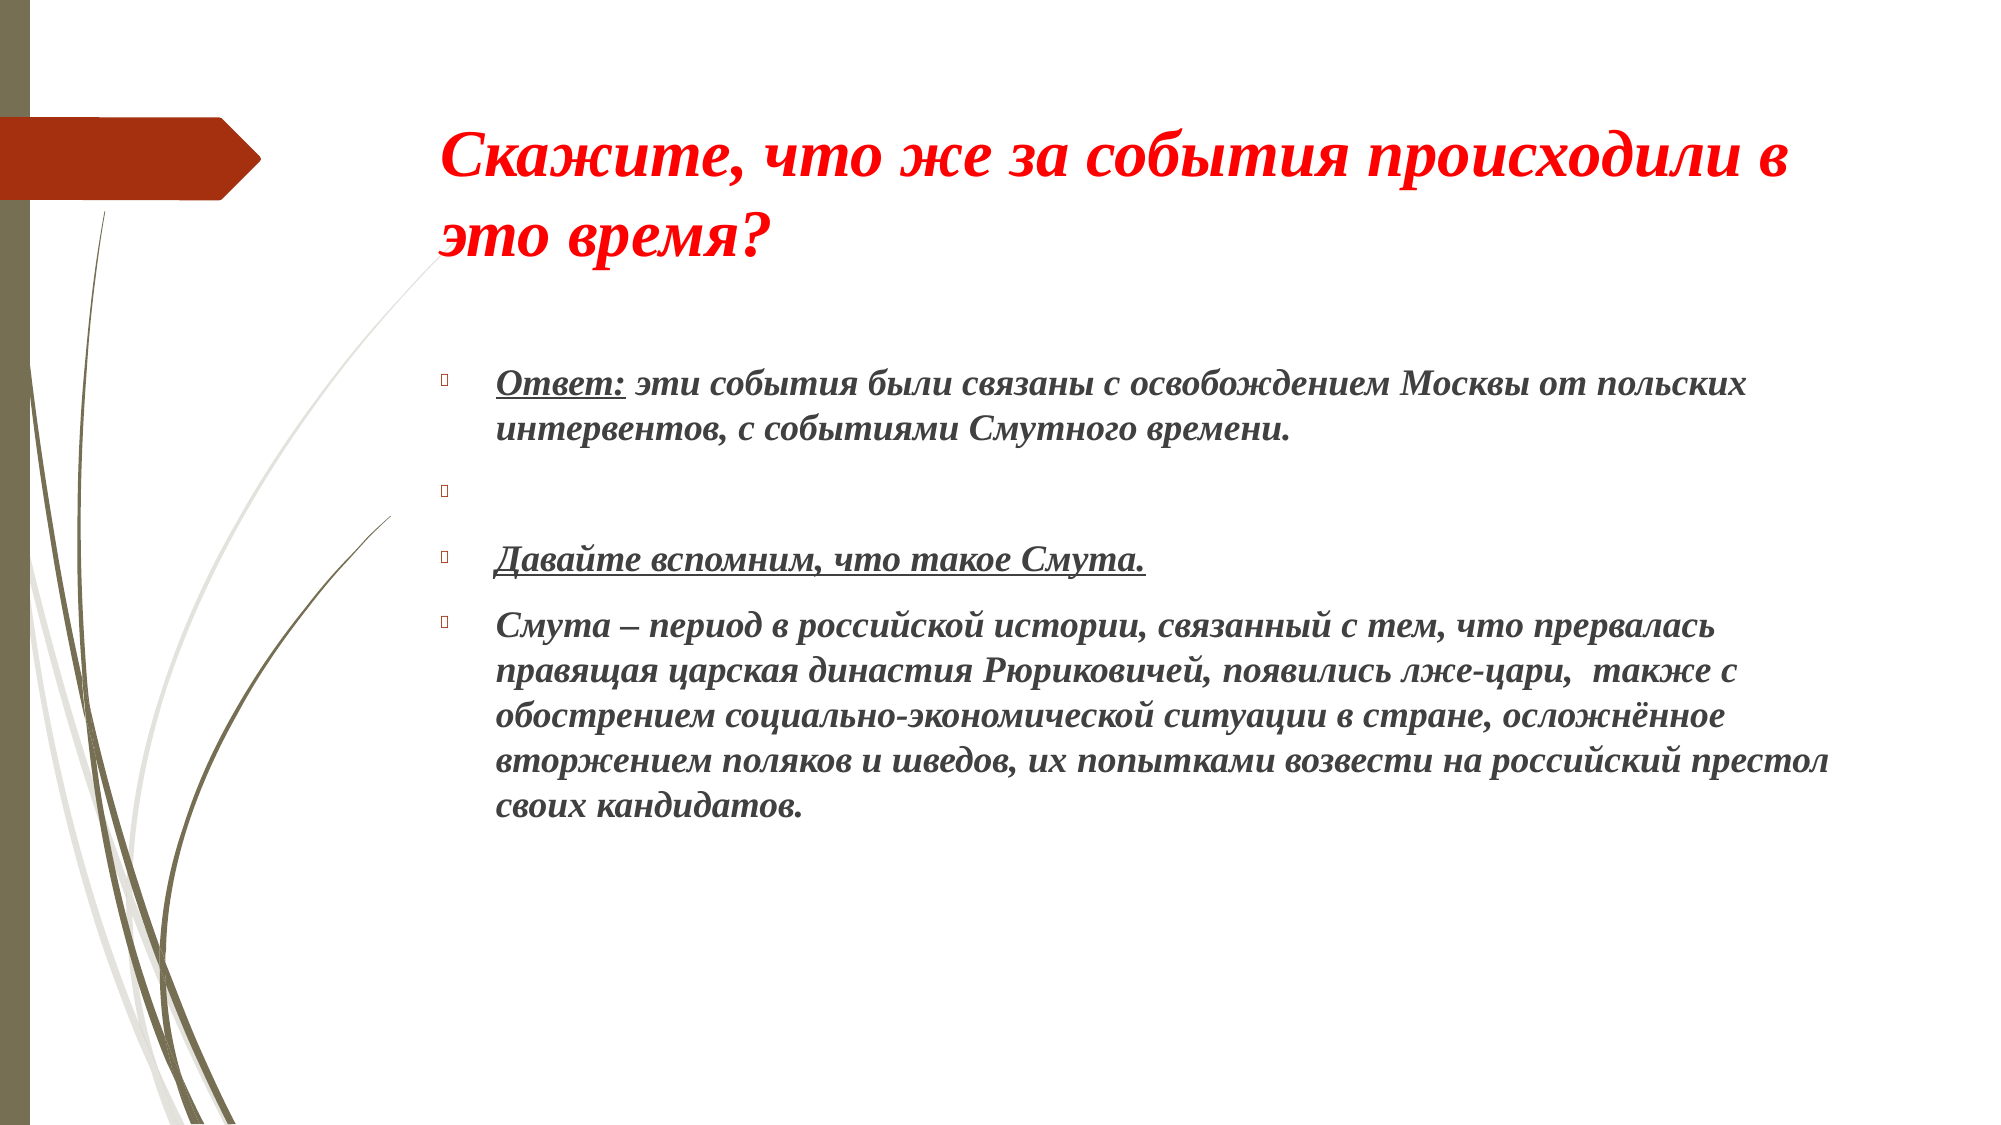

# Скажите, что же за события происходили в это время?
Ответ: эти события были связаны с освобождением Москвы от польских интервентов, с событиями Смутного времени.
Давайте вспомним, что такое Смута.
Смута – период в российской истории, связанный с тем, что прервалась правящая царская династия Рюриковичей, появились лже-цари, также с обострением социально-экономической ситуации в стране, осложнённое вторжением поляков и шведов, их попытками возвести на российский престол своих кандидатов.